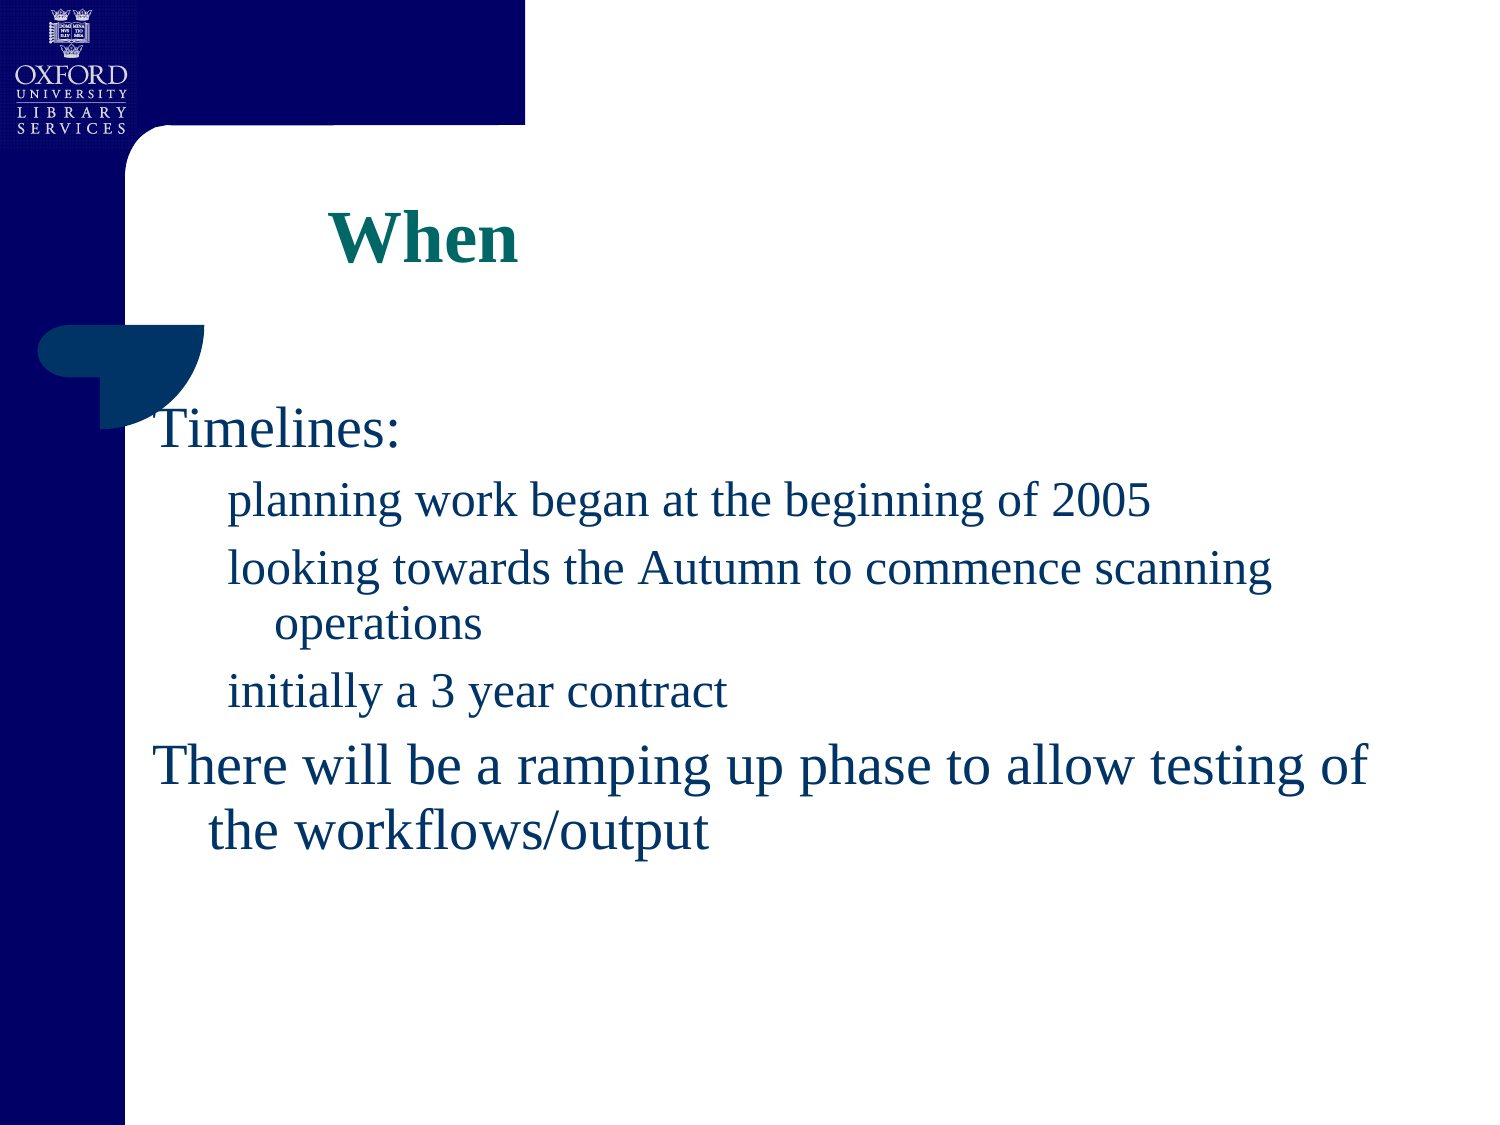

# When
Timelines:
planning work began at the beginning of 2005
looking towards the Autumn to commence scanning operations
initially a 3 year contract
There will be a ramping up phase to allow testing of the workflows/output